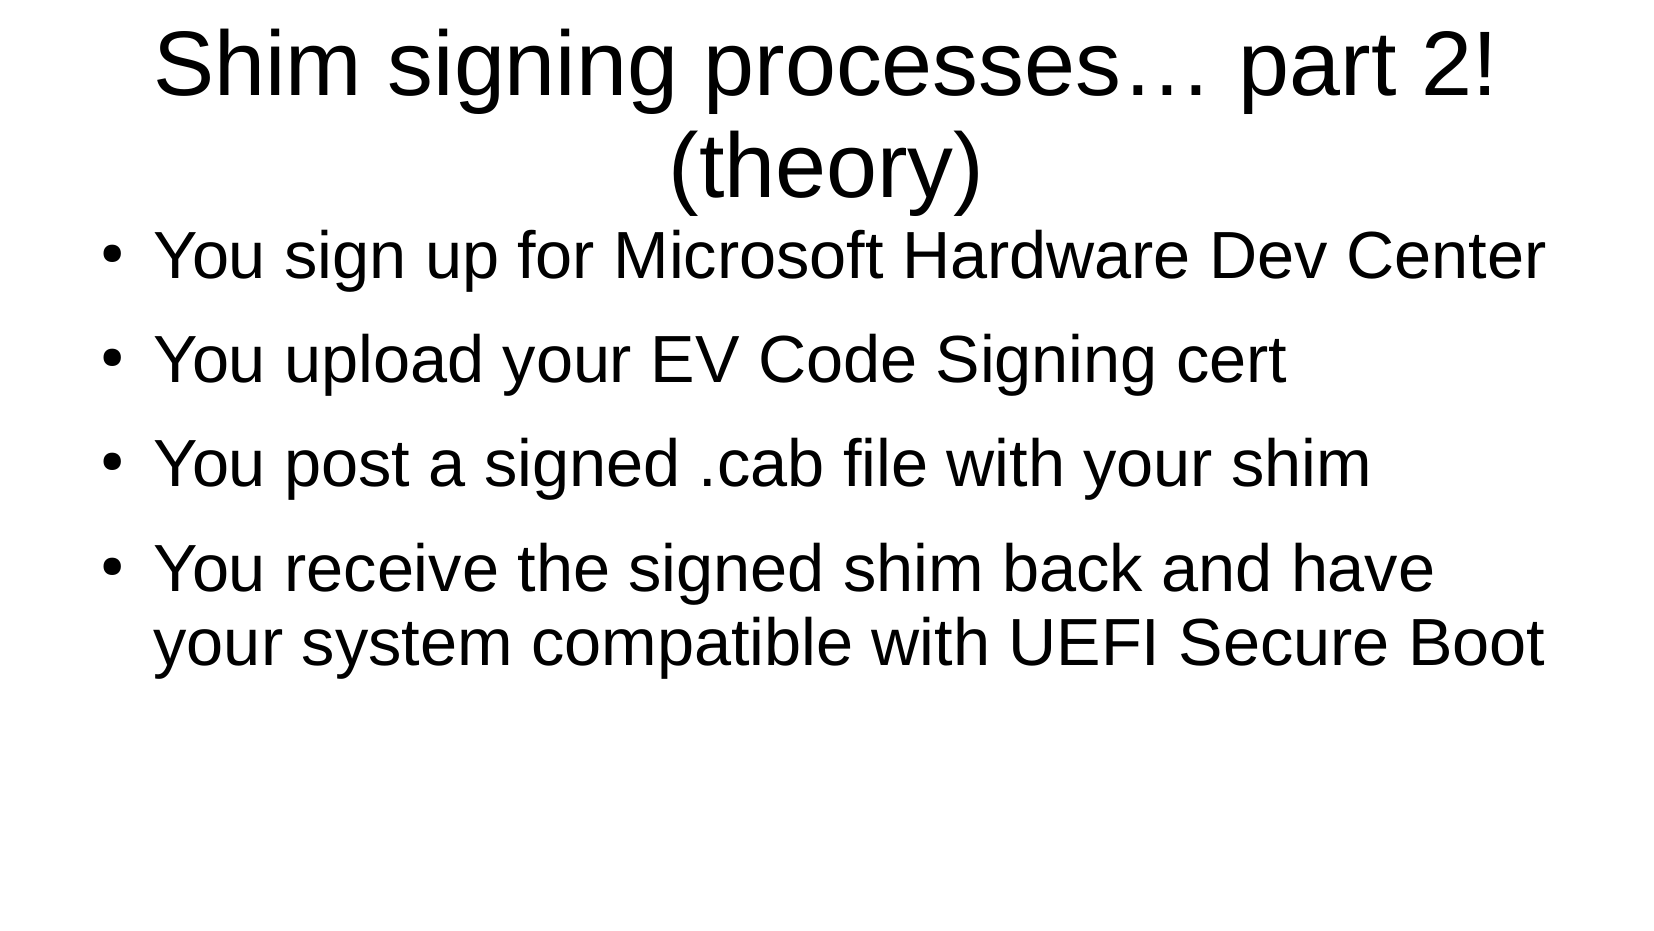

# Shim signing processes… part 2! (theory)
You sign up for Microsoft Hardware Dev Center
You upload your EV Code Signing cert
You post a signed .cab file with your shim
You receive the signed shim back and have your system compatible with UEFI Secure Boot